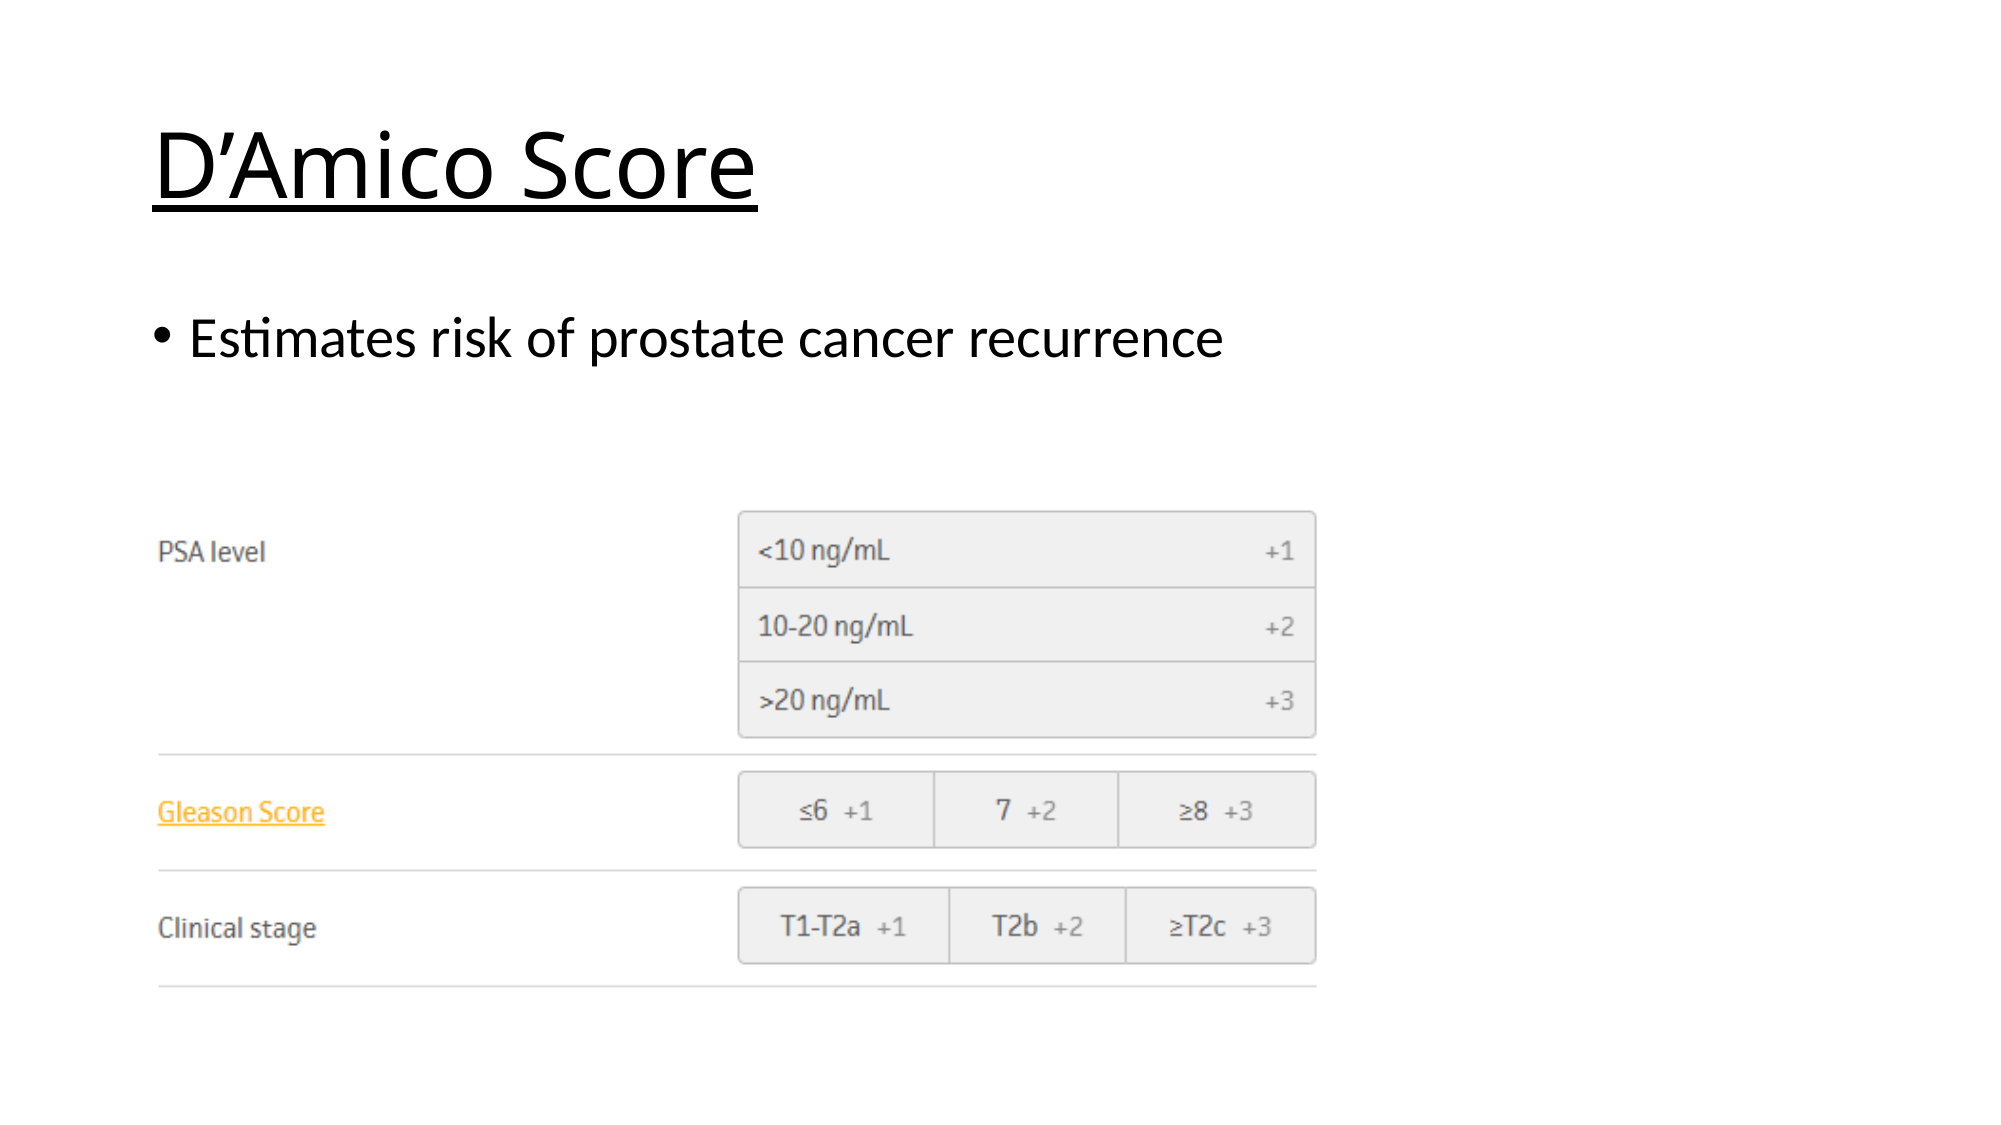

# D’Amico Score
Estimates risk of prostate cancer recurrence